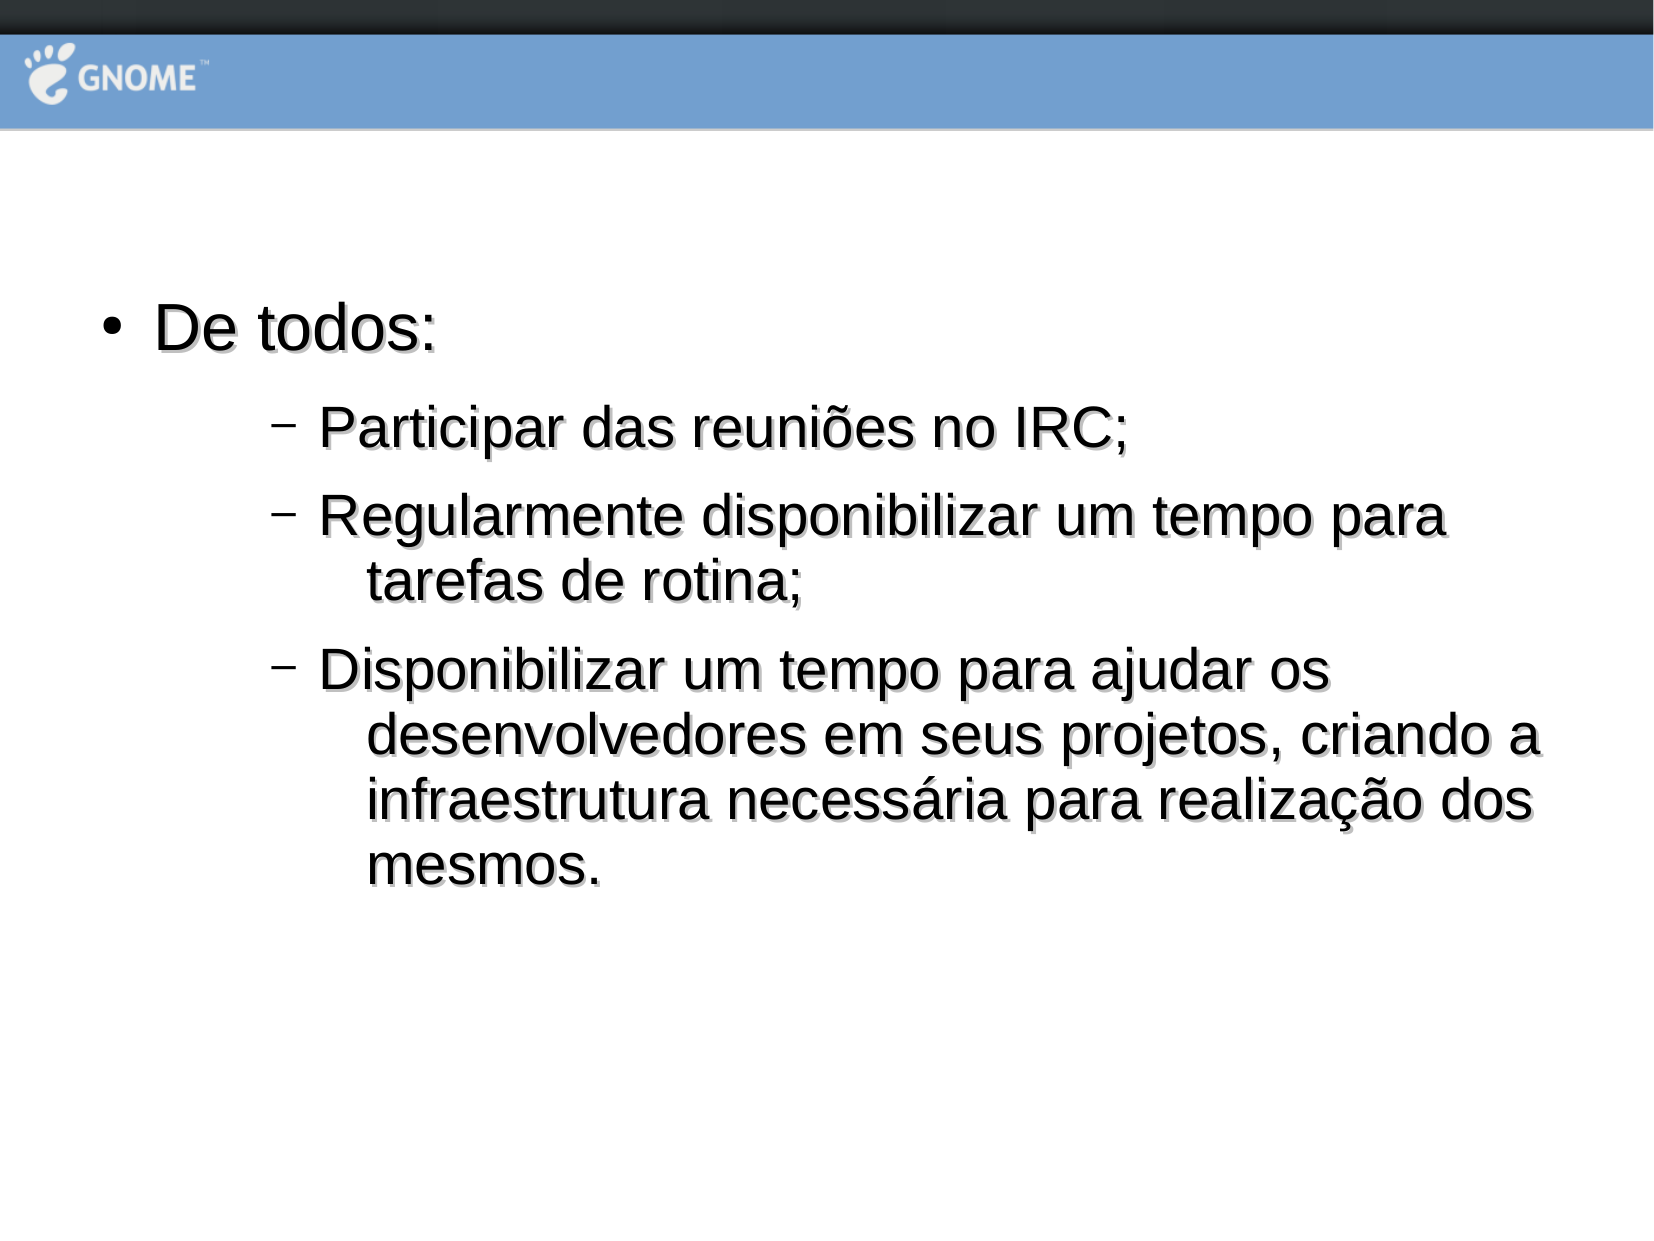

# De todos:
Participar das reuniões no IRC;
Regularmente disponibilizar um tempo para tarefas de rotina;
Disponibilizar um tempo para ajudar os desenvolvedores em seus projetos, criando a infraestrutura necessária para realização dos mesmos.